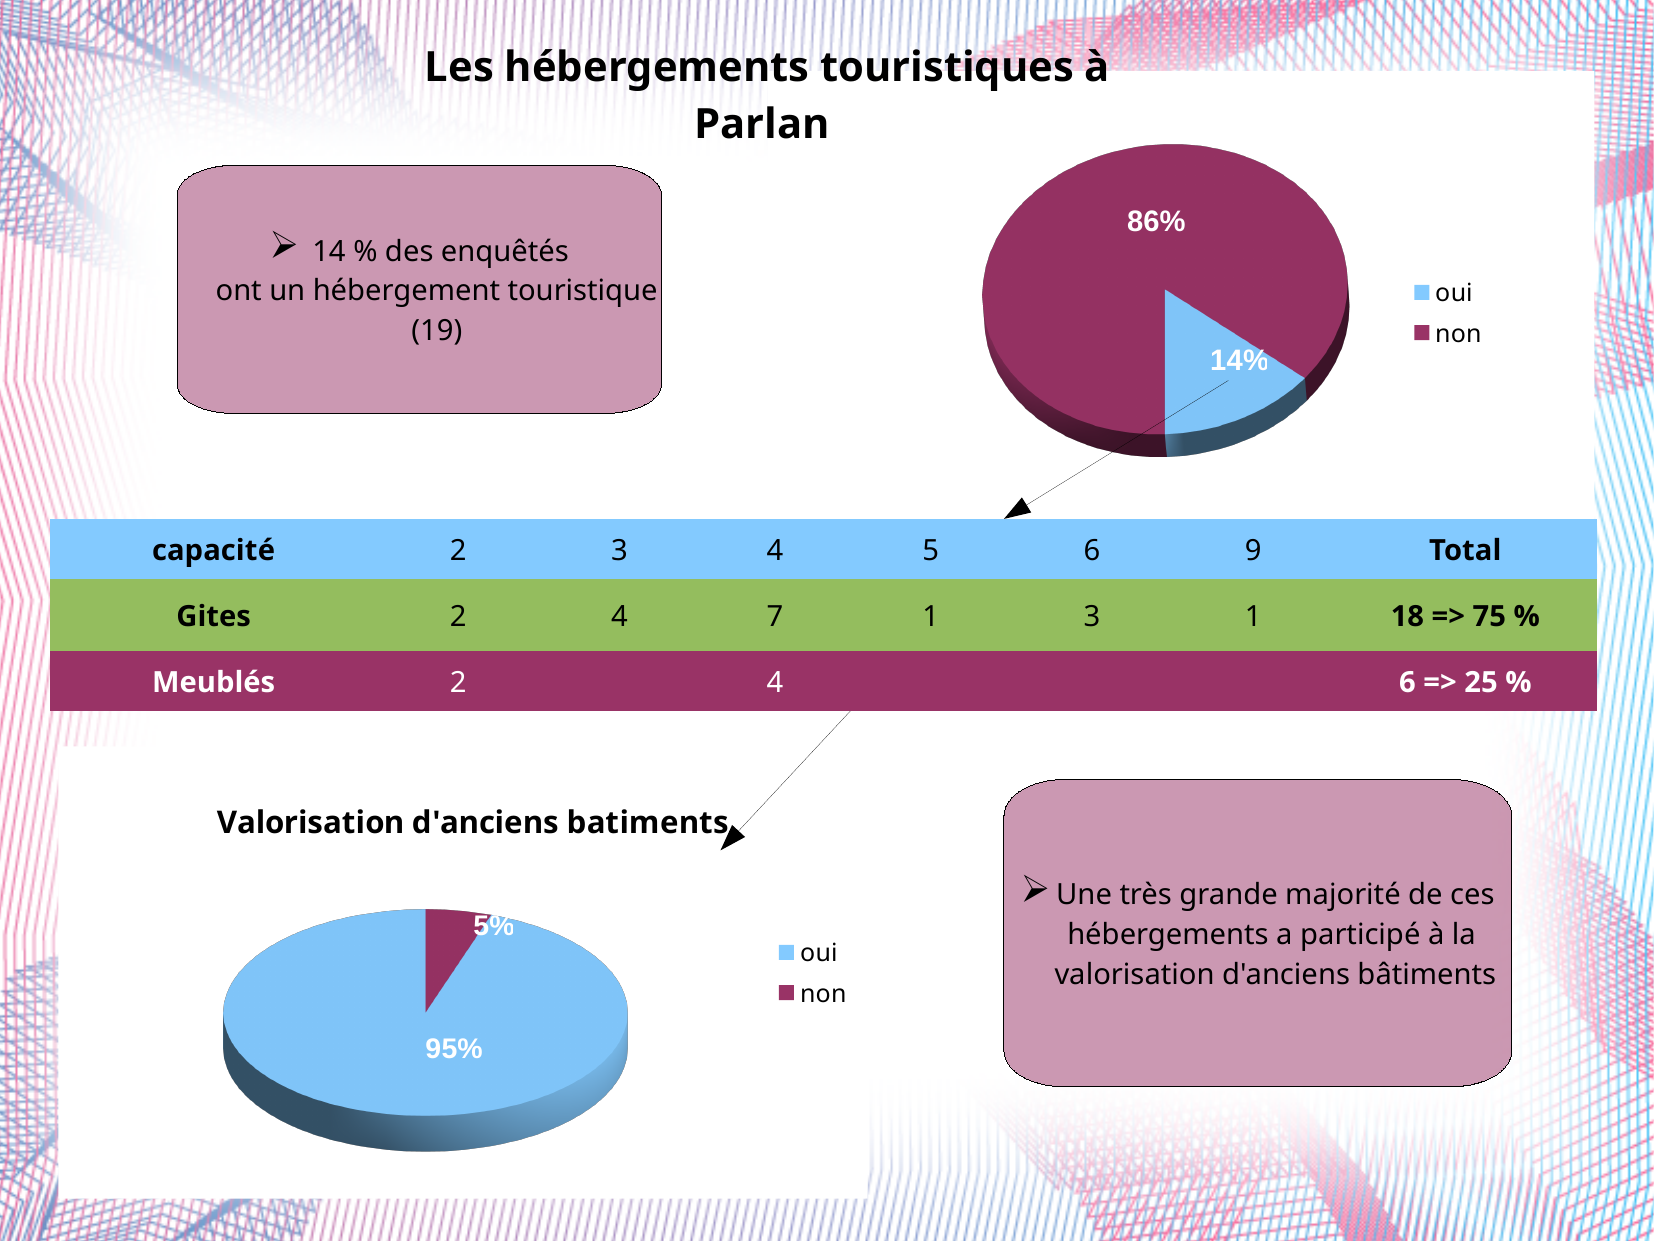

Les hébergements touristiques à Parlan
[unsupported chart]
 14 % des enquêtés
ont un hébergement touristique
(19)
| capacité | 2 | 3 | 4 | 5 | 6 | 9 | Total |
| --- | --- | --- | --- | --- | --- | --- | --- |
| Gites | 2 | 4 | 7 | 1 | 3 | 1 | 18 => 75 % |
| Meublés | 2 | | 4 | | | | 6 => 25 % |
[unsupported chart]
Une très grande majorité de ces
hébergements a participé à la
valorisation d'anciens bâtiments